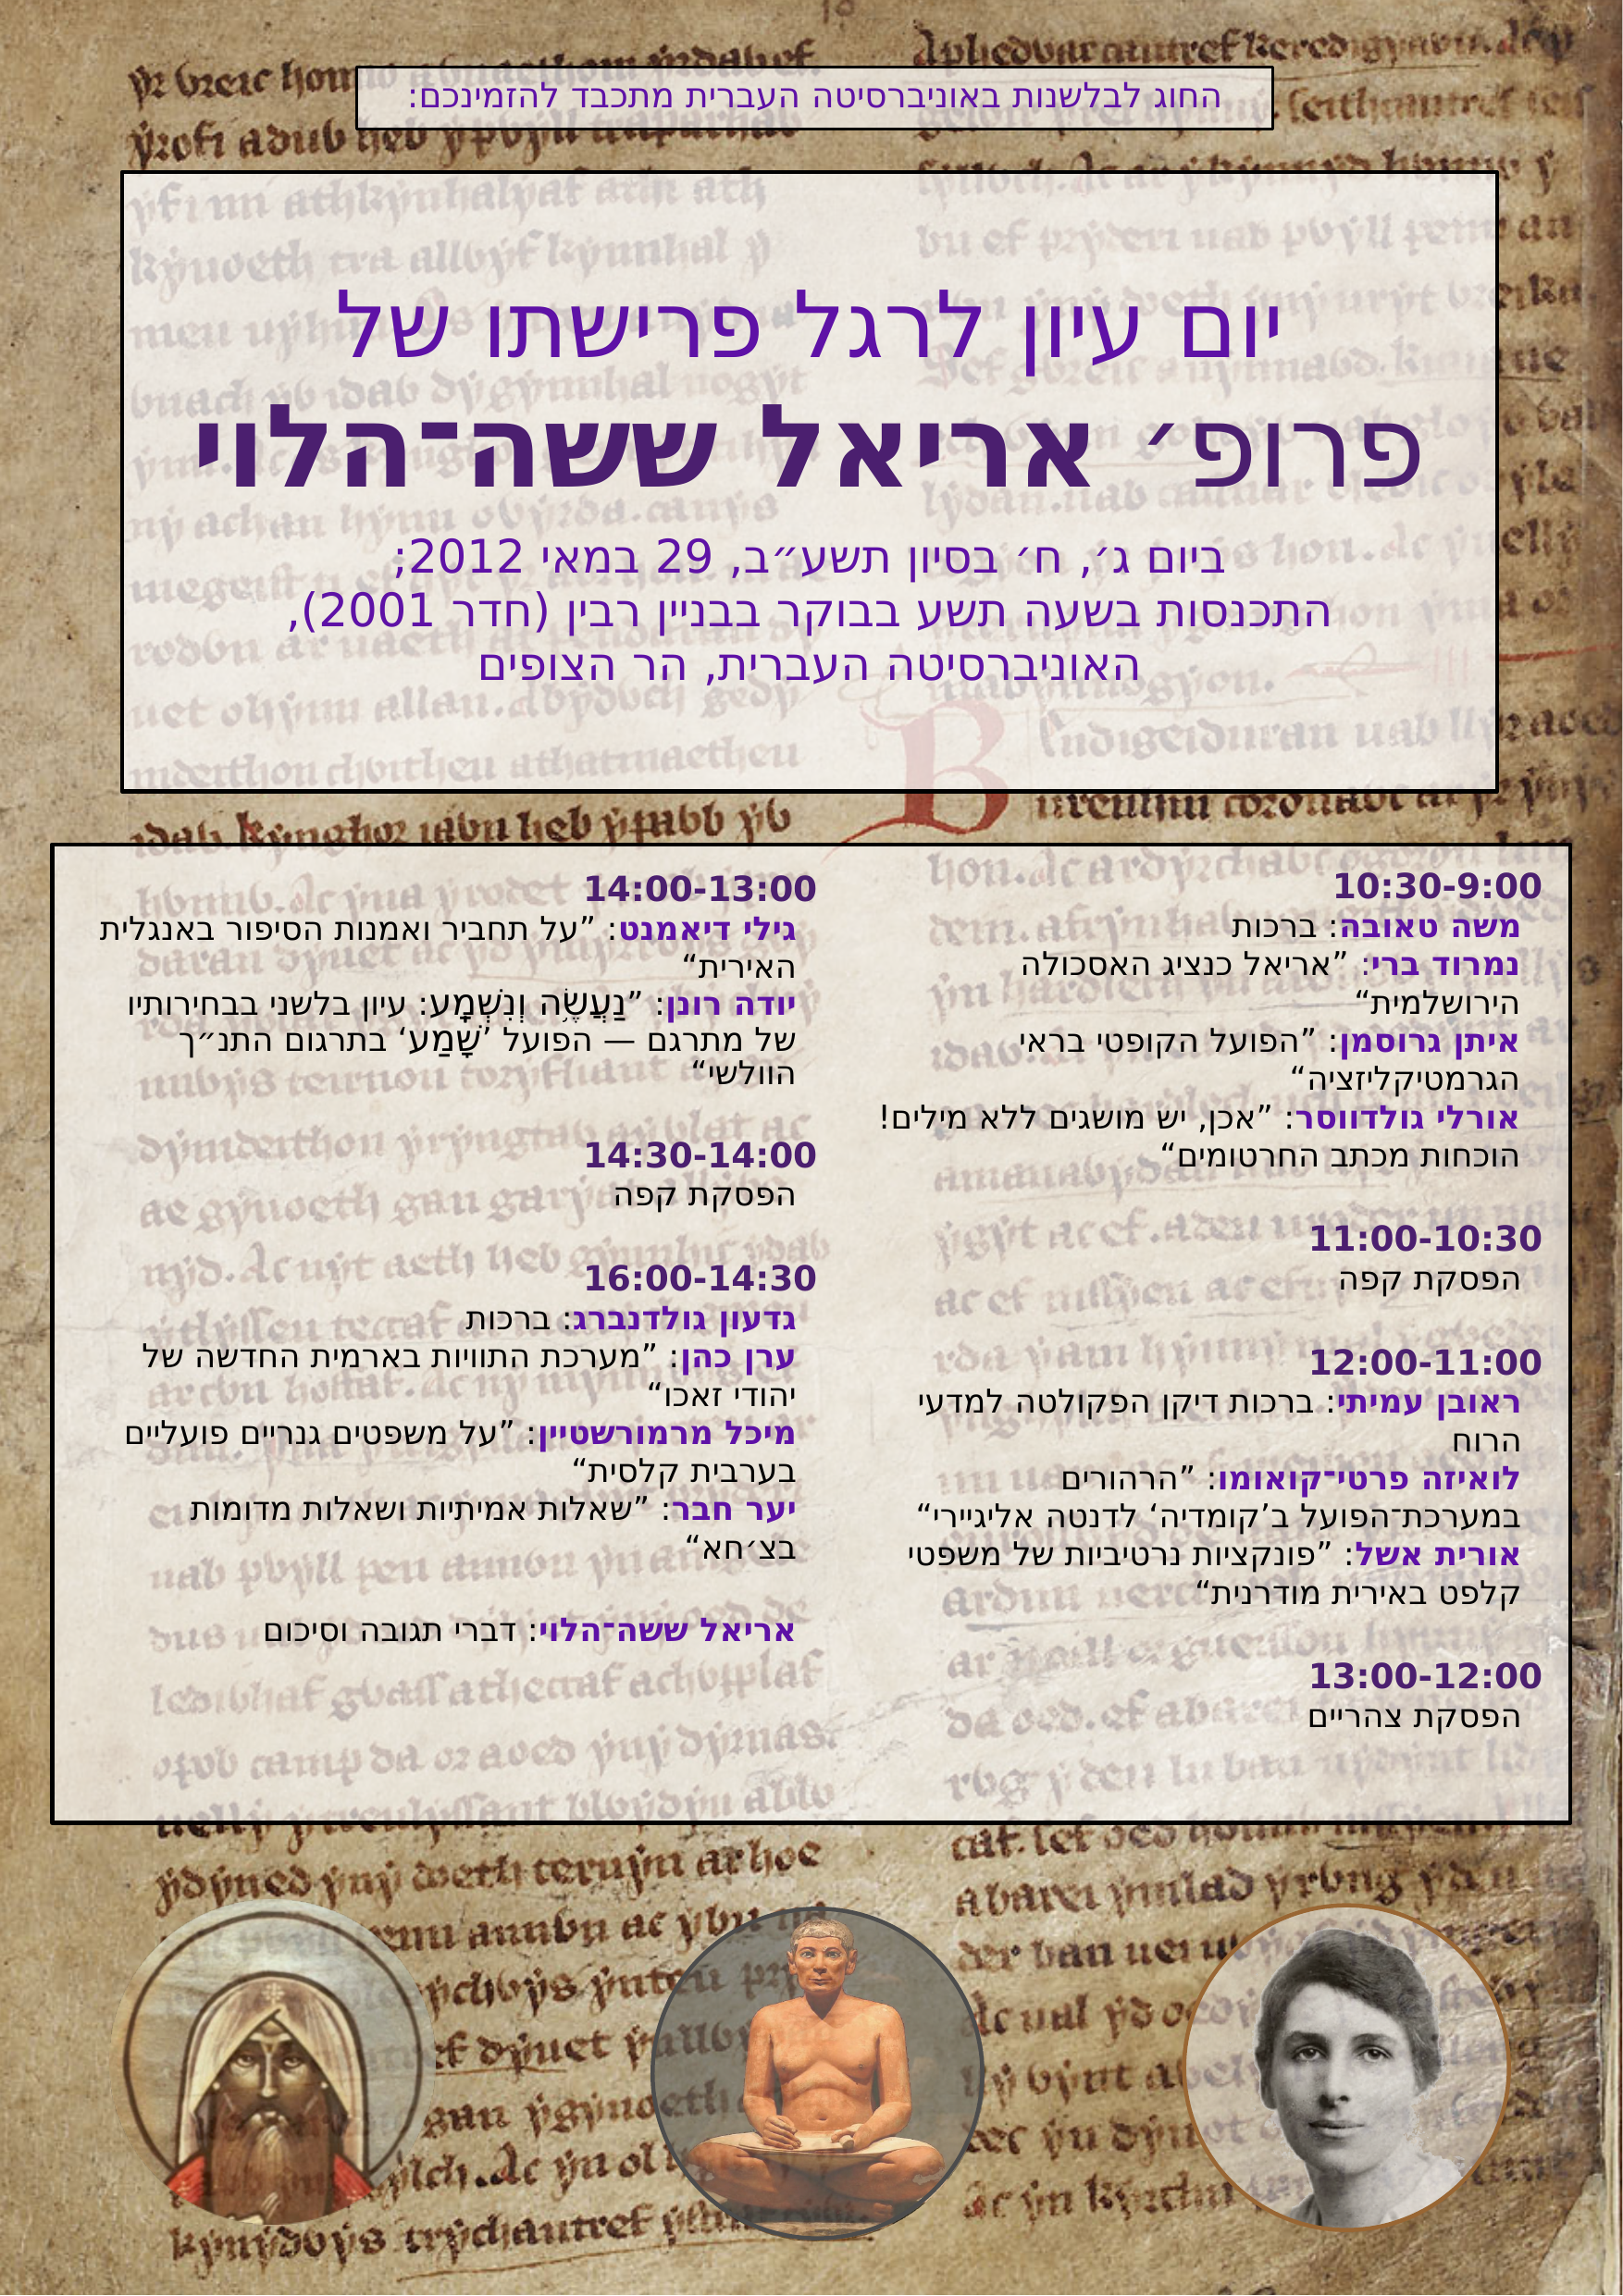

החוג לבלשנות באוניברסיטה העברית מתכבד להזמינכם:
יום עיון לרגל פרישתו של
פרופ׳ אריאל ששה־הלוי
ביום ג׳, ח׳ בסיון תשע״ב, 	29 במאי 2012;
	התכנסות בשעה תשע בבוקר בבניין רבין (חדר 2001),
	האוניברסיטה העברית, הר הצופים
10:30-9:00
משה טאובה: ברכות
נמרוד ברי: ”אריאל כנציג האסכולה הירושלמית“
איתן גרוסמן: ”הפועל הקופטי בראי הגרמטיקליזציה“
אורלי גולדווסר: ”אכן, יש מושגים ללא מילים! הוכחות מכתב החרטומים“
11:00-10:30
הפסקת קפה
12:00-11:00
ראובן עמיתי: ברכות דיקן הפקולטה למדעי הרוח
לואיזה פרטי־קואומו: ”הרהורים במערכת־הפועל ב’קומדיה‘ לדנטה אליגיירי“
אורית אשל: ”פונקציות נרטיביות של משפטי קלפט באירית מודרנית“
13:00-12:00
הפסקת צהריים
14:00-13:00
גילי דיאמנט: ”על תחביר ואמנות הסיפור באנגלית האירית“
יודה רונן: ”נַעֲשֶׂ֥ה וְנִשְׁמָֽע: עיון בלשני בבחירותיו של מתרגם — הפועל ’שָׁמַע‘ בתרגום התנ״ך הוולשי“
14:30-14:00
הפסקת קפה
16:00-14:30
גדעון גולדנברג: ברכות
ערן כהן: ”מערכת התוויות בארמית החדשה של יהודי זאכו“
מיכל מרמורשטיין: ”על משפטים גנריים פועליים בערבית קלסית“
יער חבר: ”שאלות אמיתיות ושאלות מדומות בצ׳חא“
אריאל ששה־הלוי: דברי תגובה וסיכום